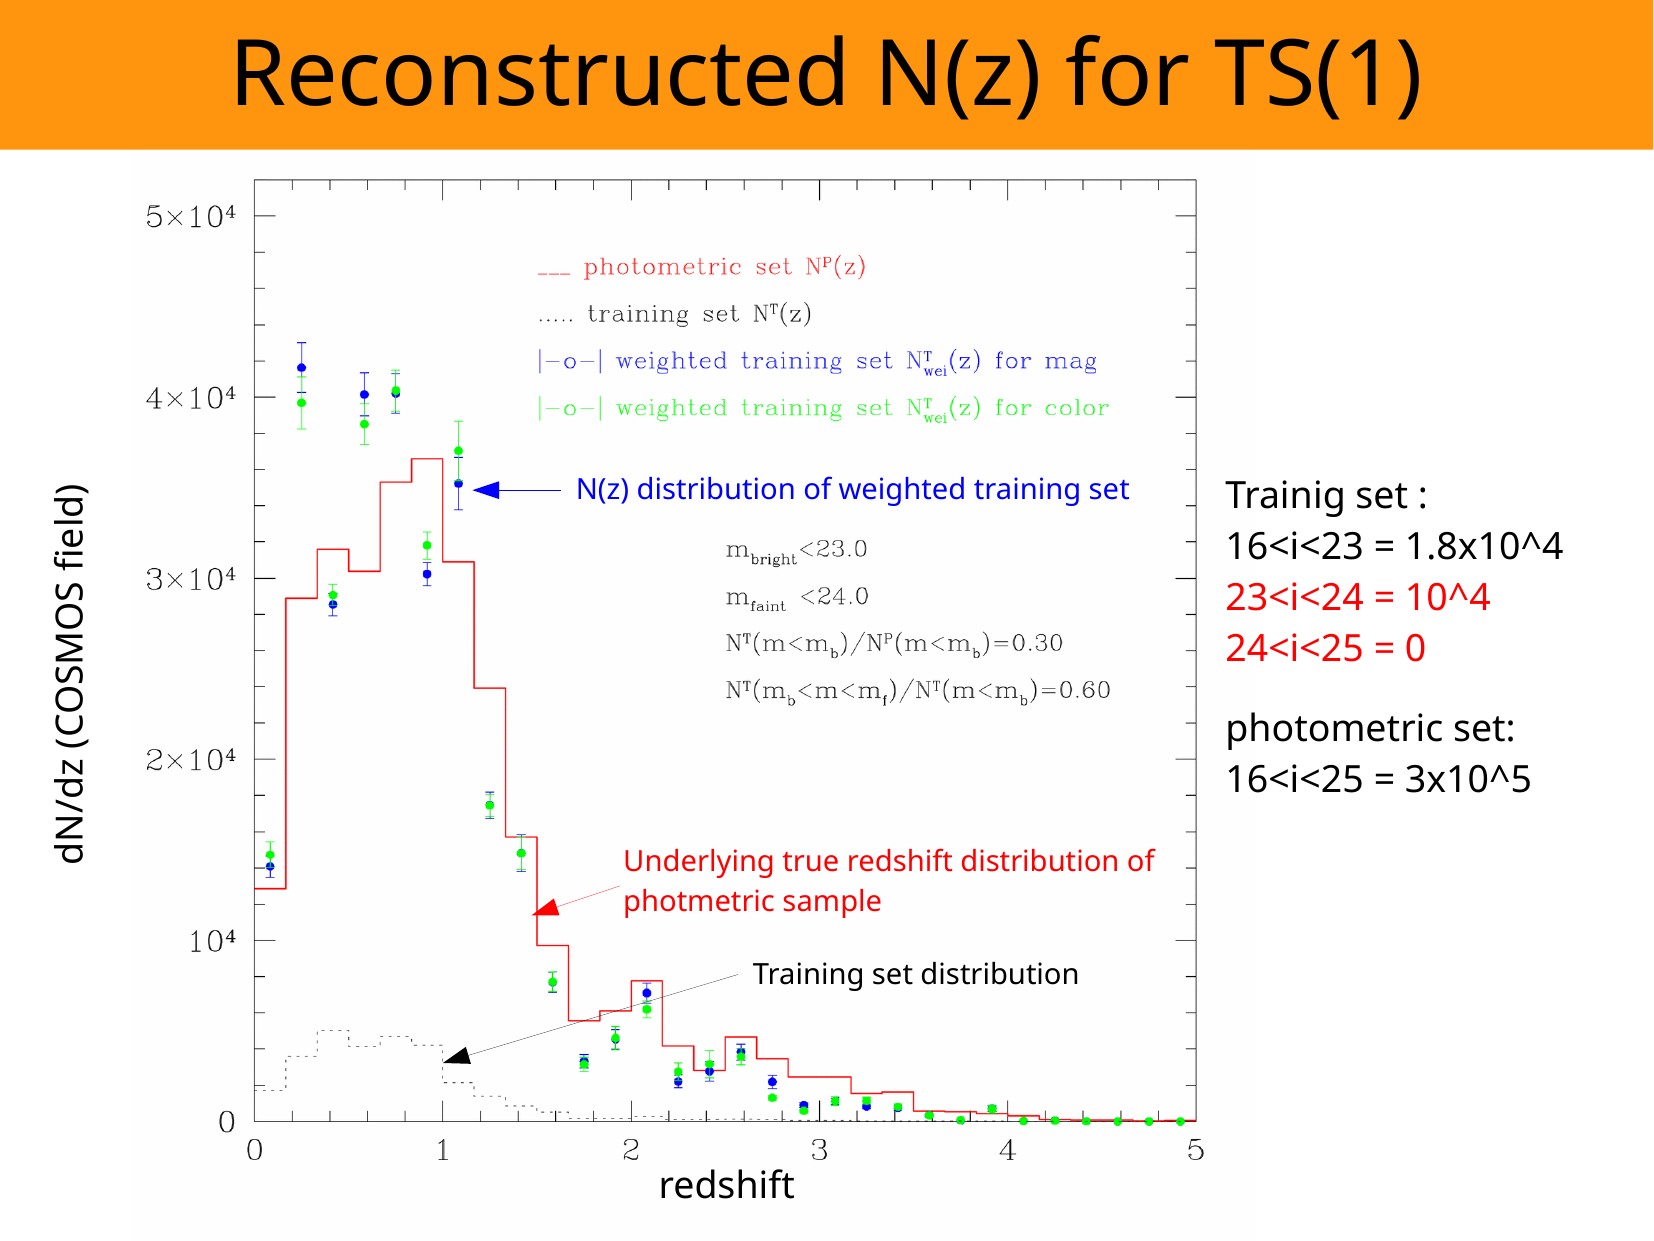

Reconstructed N(z) for TS(1)
N(z) distribution of weighted training set
Trainig set :
16<i<23 = 1.8x10^4
23<i<24 = 10^4
24<i<25 = 0
photometric set:
16<i<25 = 3x10^5
dN/dz (COSMOS field)
Underlying true redshift distribution of photmetric sample
Training set distribution
redshift